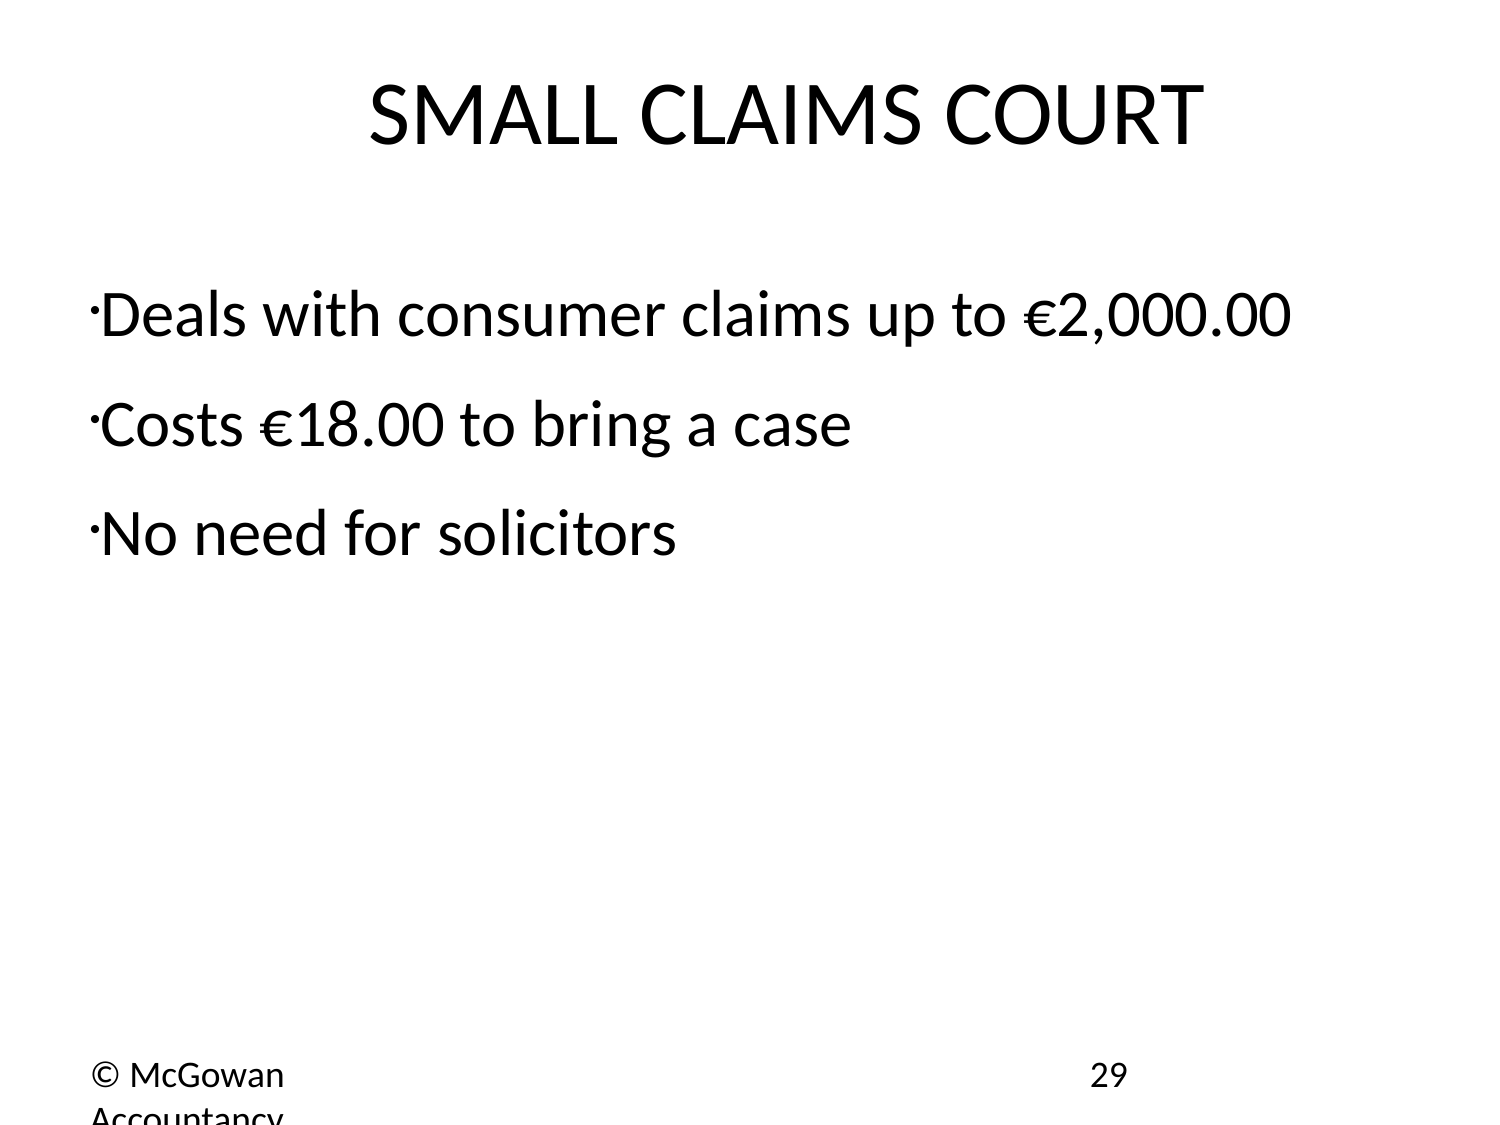

# SMALL CLAIMS COURT
Deals with consumer claims up to €2,000.00
Costs €18.00 to bring a case
No need for solicitors
© McGowan Accountancy Services
29